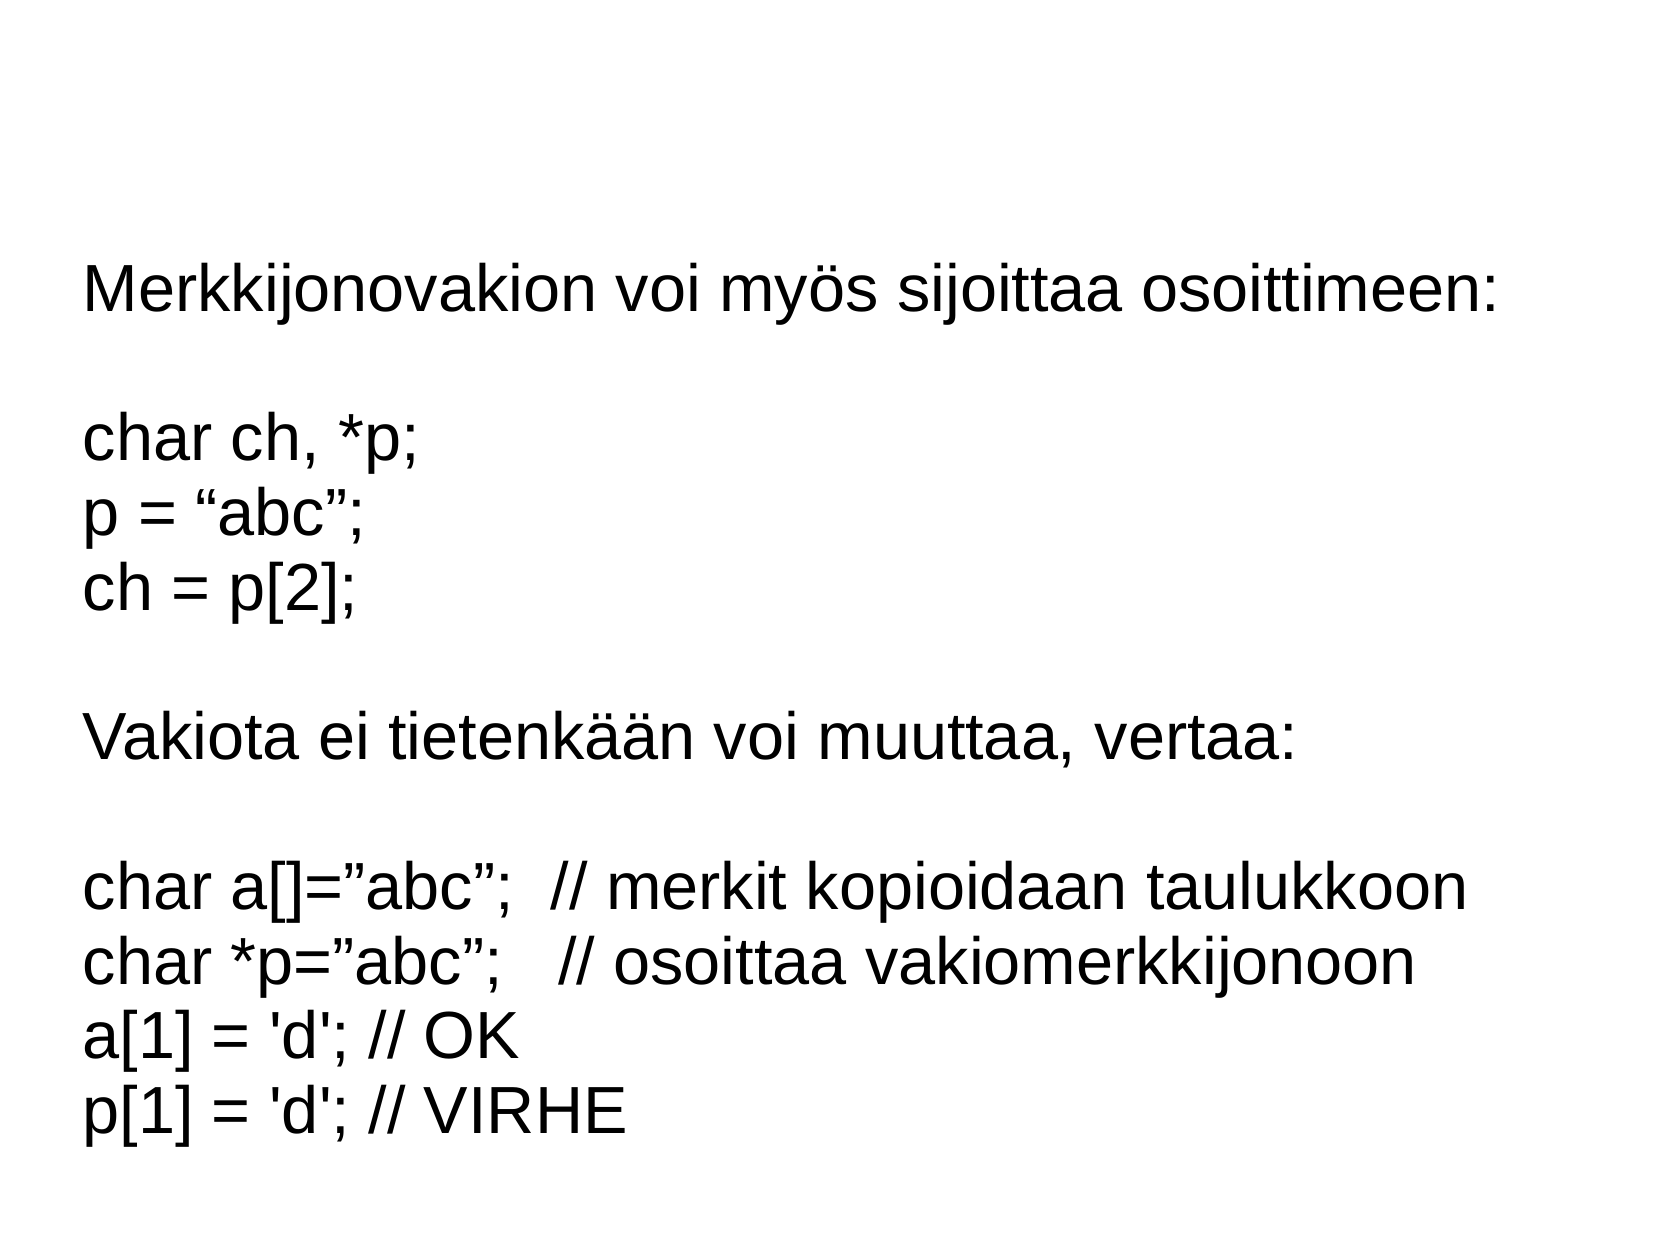

Merkkijonovakion voi myös sijoittaa osoittimeen:
char ch, *p;
p = “abc”;
ch = p[2];
Vakiota ei tietenkään voi muuttaa, vertaa:
char a[]=”abc”; // merkit kopioidaan taulukkoon
char *p=”abc”; // osoittaa vakiomerkkijonoon
a[1] = 'd'; // OK
p[1] = 'd'; // VIRHE